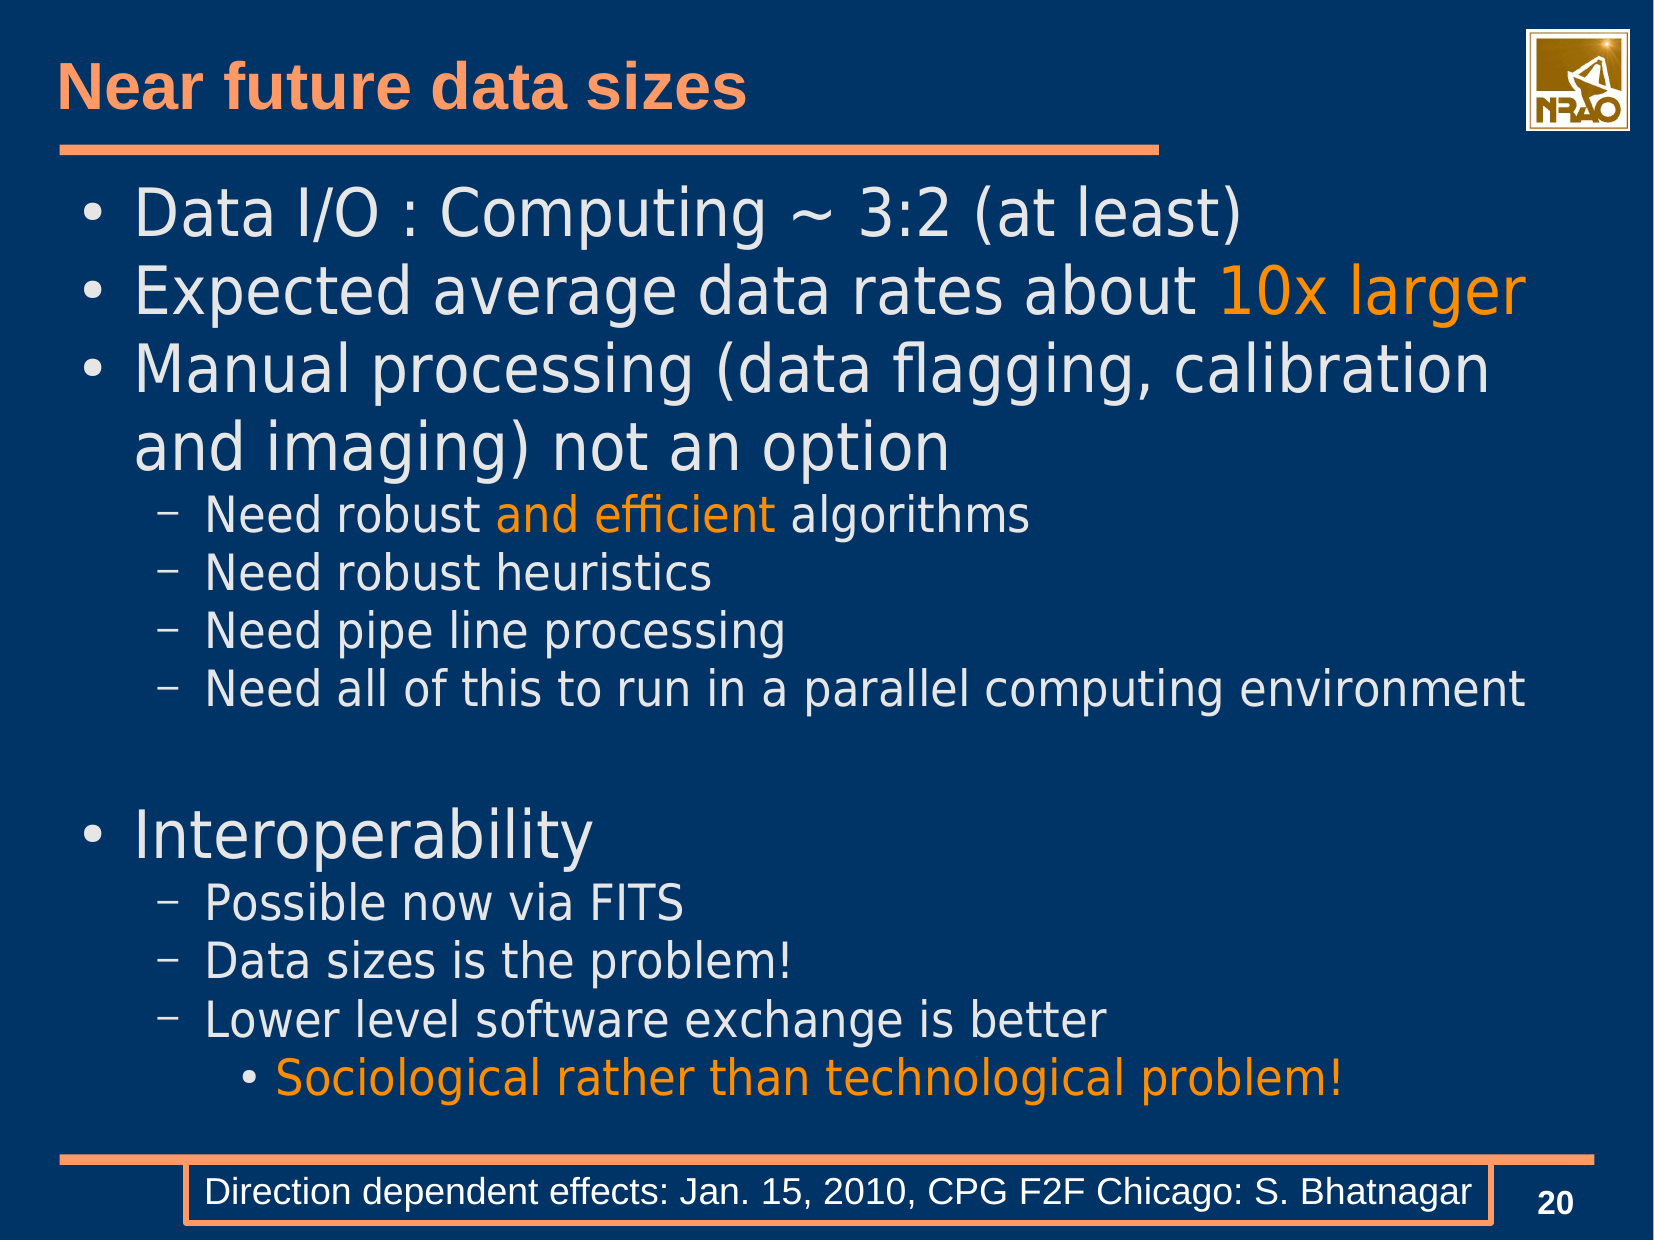

# Near future data sizes
Data I/O : Computing ~ 3:2 (at least)
Expected average data rates about 10x larger
Manual processing (data flagging, calibration and imaging) not an option
Need robust and efficient algorithms
Need robust heuristics
Need pipe line processing
Need all of this to run in a parallel computing environment
Interoperability
Possible now via FITS
Data sizes is the problem!
Lower level software exchange is better
Sociological rather than technological problem!